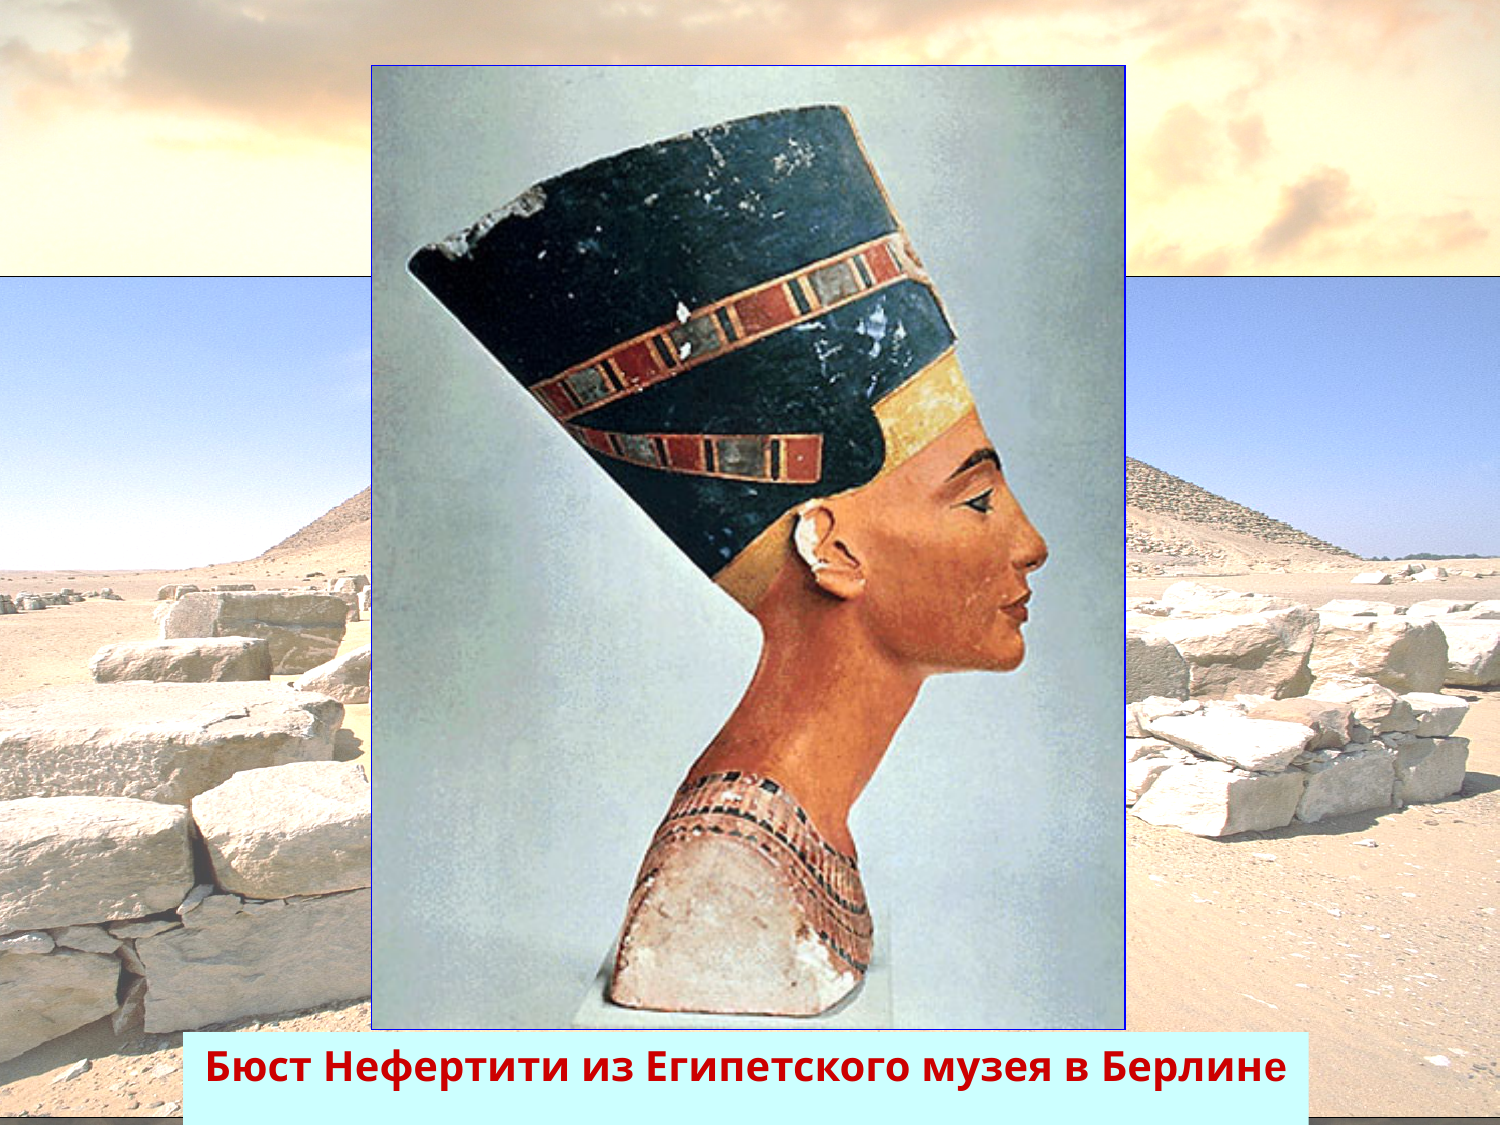

# Бюст Нефертити из Египетского музея в Берлине